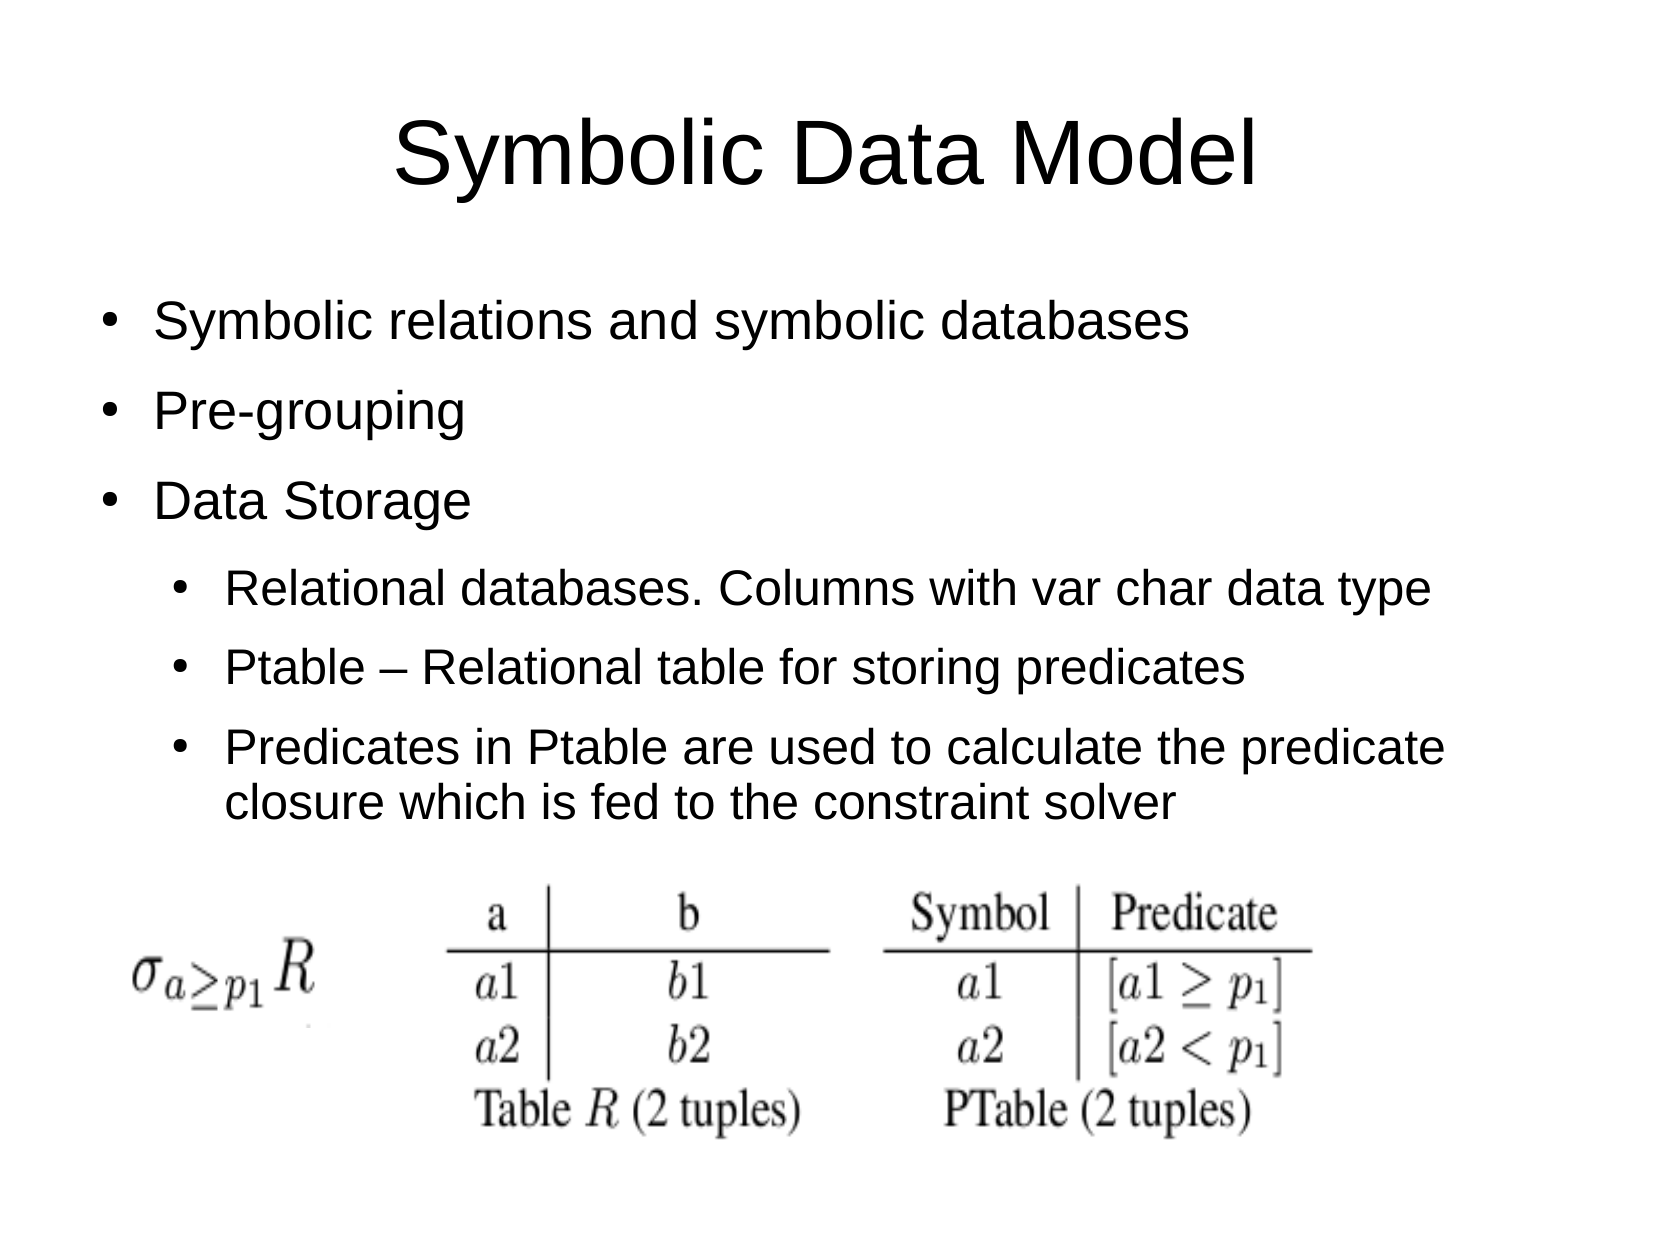

# Symbolic Data Model
Symbolic relations and symbolic databases
Pre-grouping
Data Storage
Relational databases. Columns with var char data type
Ptable – Relational table for storing predicates
Predicates in Ptable are used to calculate the predicate closure which is fed to the constraint solver